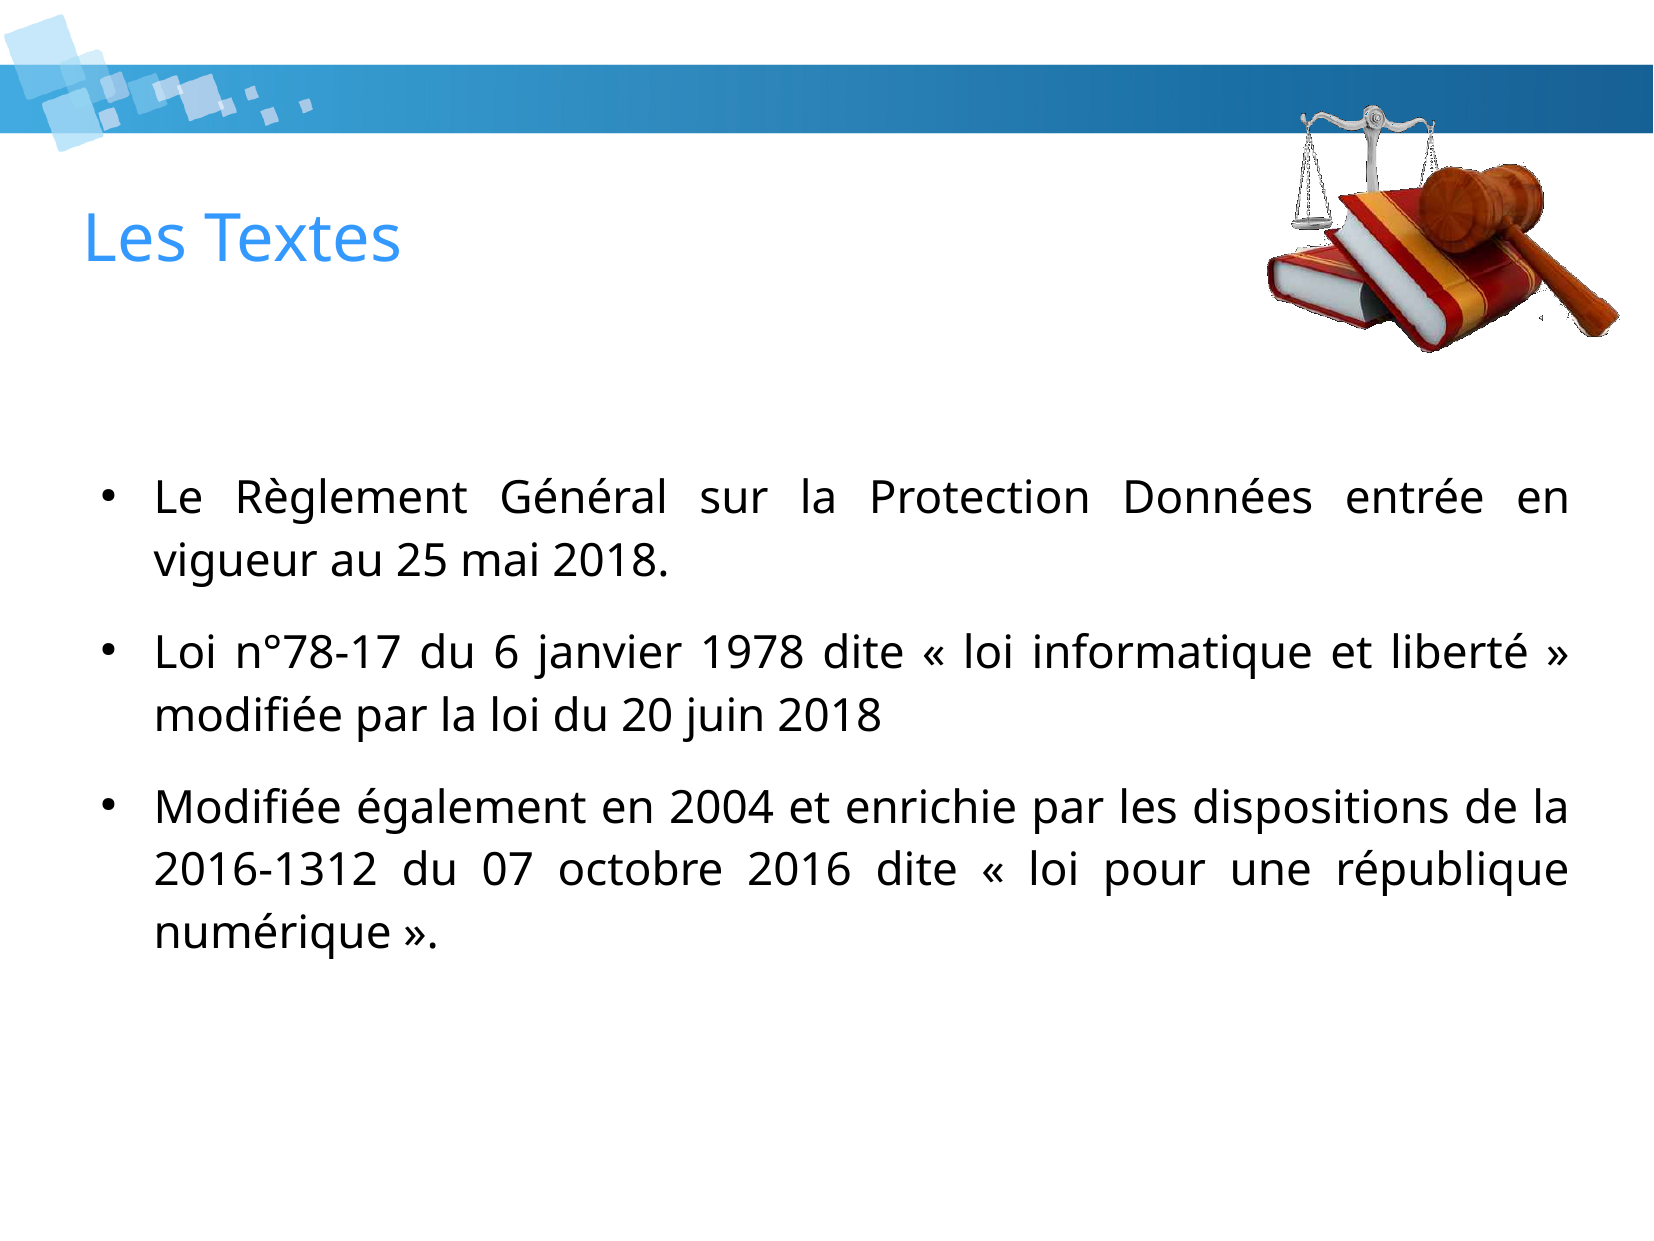

# Les Textes
Le Règlement Général sur la Protection Données entrée en vigueur au 25 mai 2018.
Loi n°78-17 du 6 janvier 1978 dite « loi informatique et liberté » modifiée par la loi du 20 juin 2018
Modifiée également en 2004 et enrichie par les dispositions de la 2016-1312 du 07 octobre 2016 dite « loi pour une république numérique ».